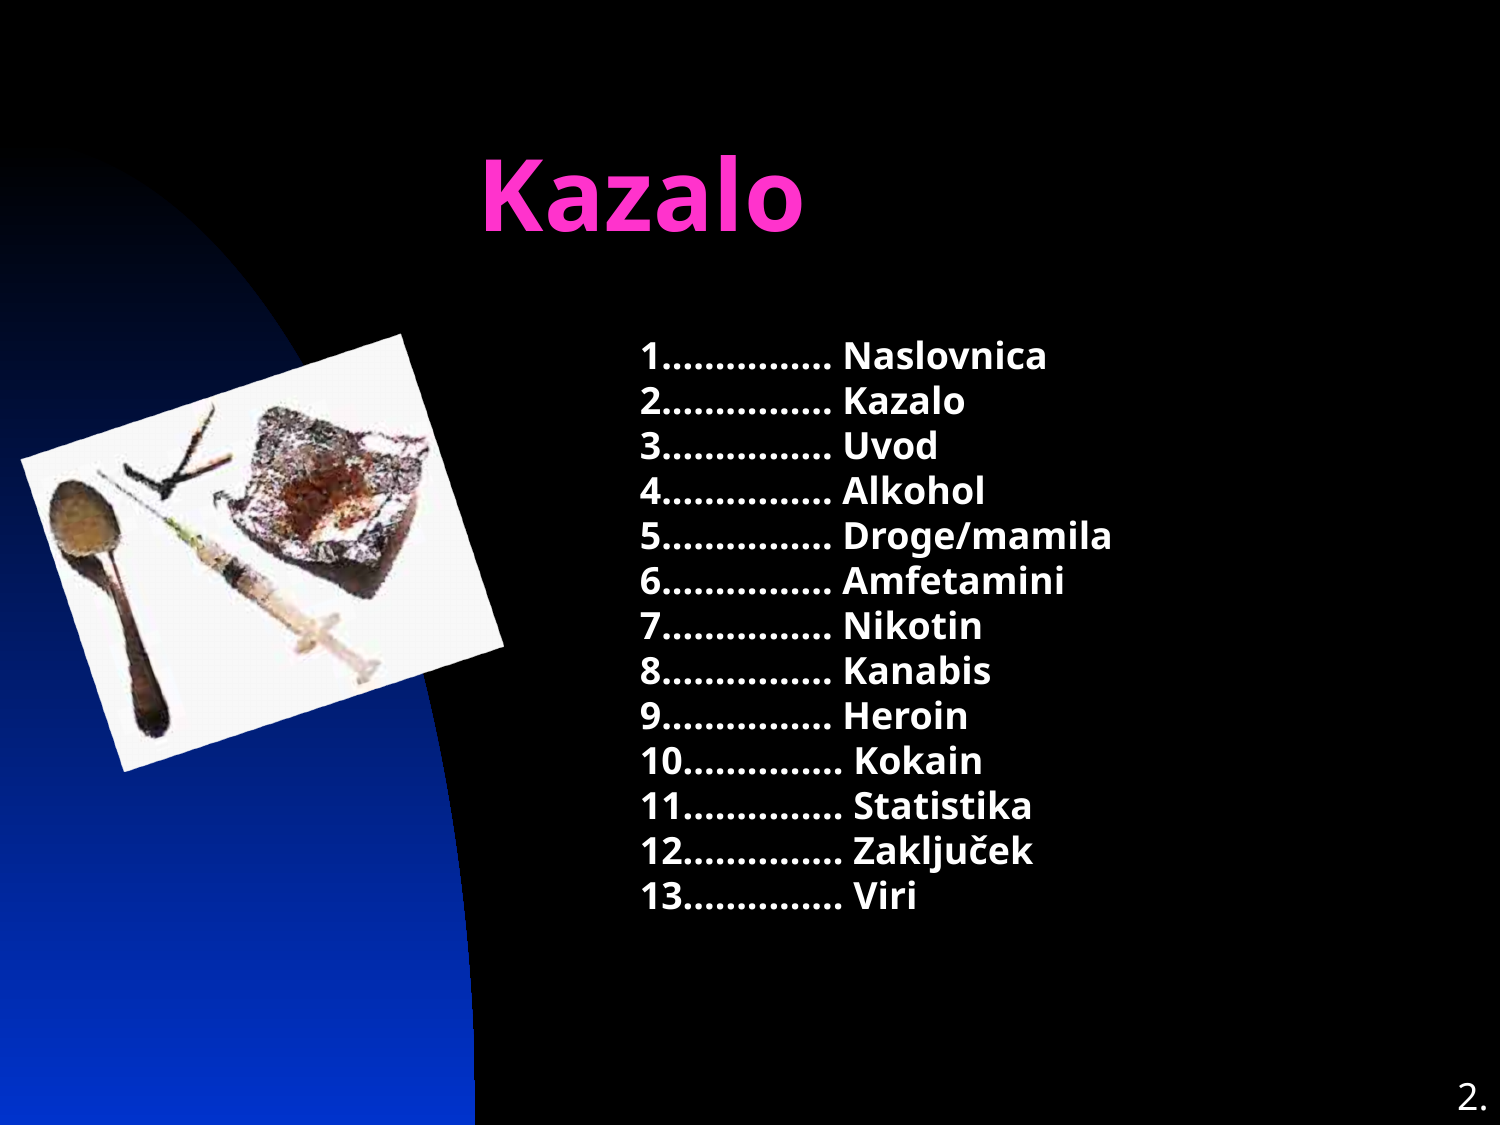

# Kazalo
1................ Naslovnica
2................ Kazalo
3................ Uvod
4................ Alkohol
5................ Droge/mamila
6................ Amfetamini
7................ Nikotin
8................ Kanabis
9................ Heroin
10............... Kokain
11............... Statistika
12............... Zaključek
13............... Viri
2.